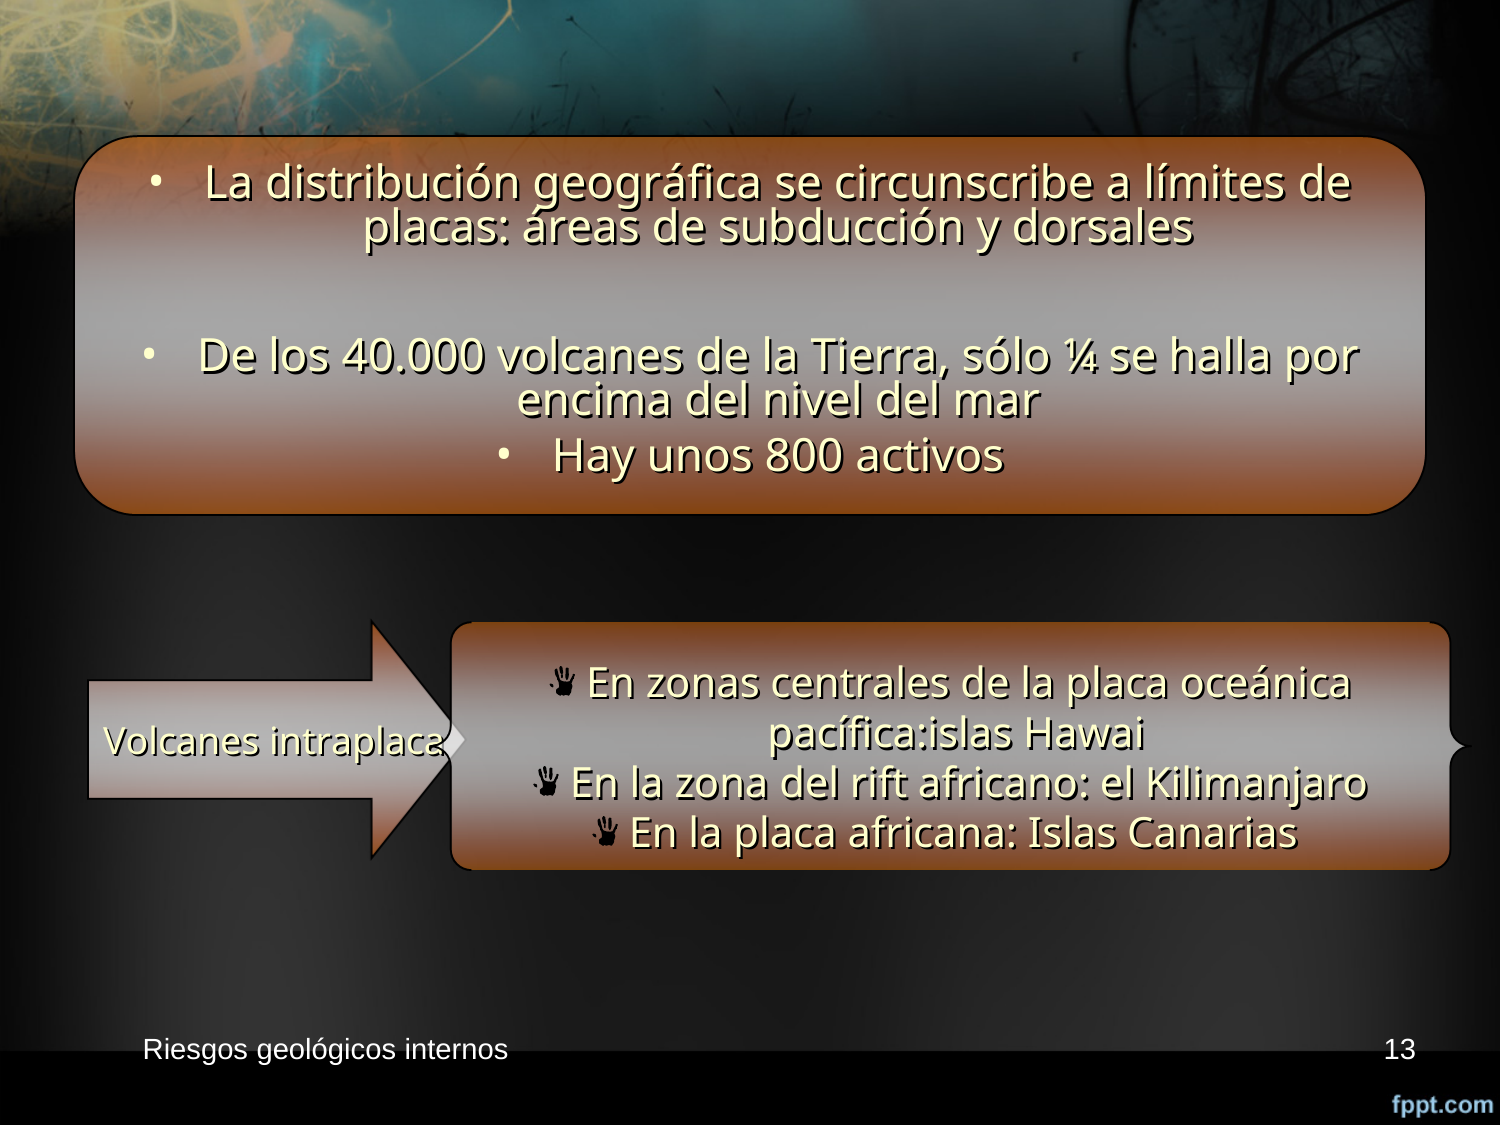

La distribución geográfica se circunscribe a límites de placas: áreas de subducción y dorsales
De los 40.000 volcanes de la Tierra, sólo ¼ se halla por encima del nivel del mar
Hay unos 800 activos
Volcanes intraplaca
 En zonas centrales de la placa oceánica
 pacífica:islas Hawai
 En la zona del rift africano: el Kilimanjaro
 En la placa africana: Islas Canarias
Riesgos geológicos internos